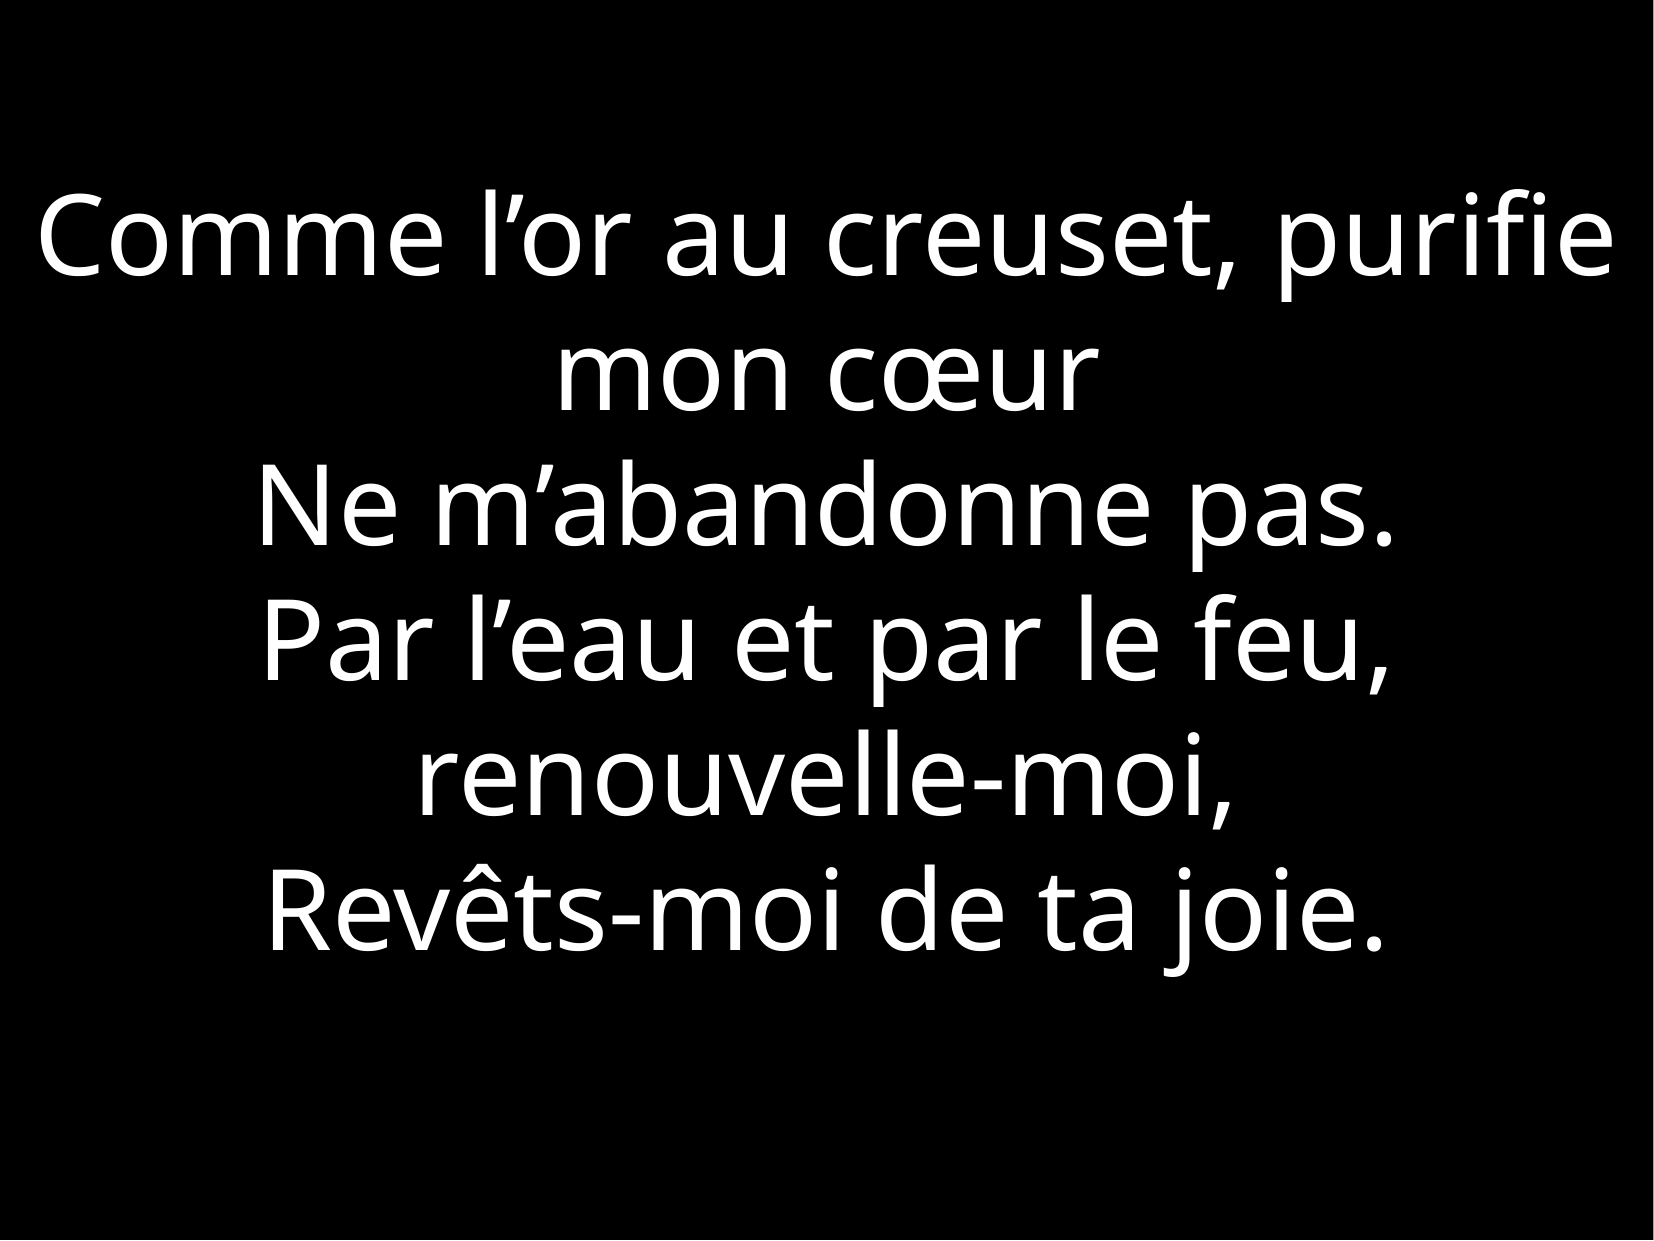

Comme l’or au creuset, purifie mon cœur
Ne m’abandonne pas.
Par l’eau et par le feu, renouvelle-moi,
Revêts-moi de ta joie.